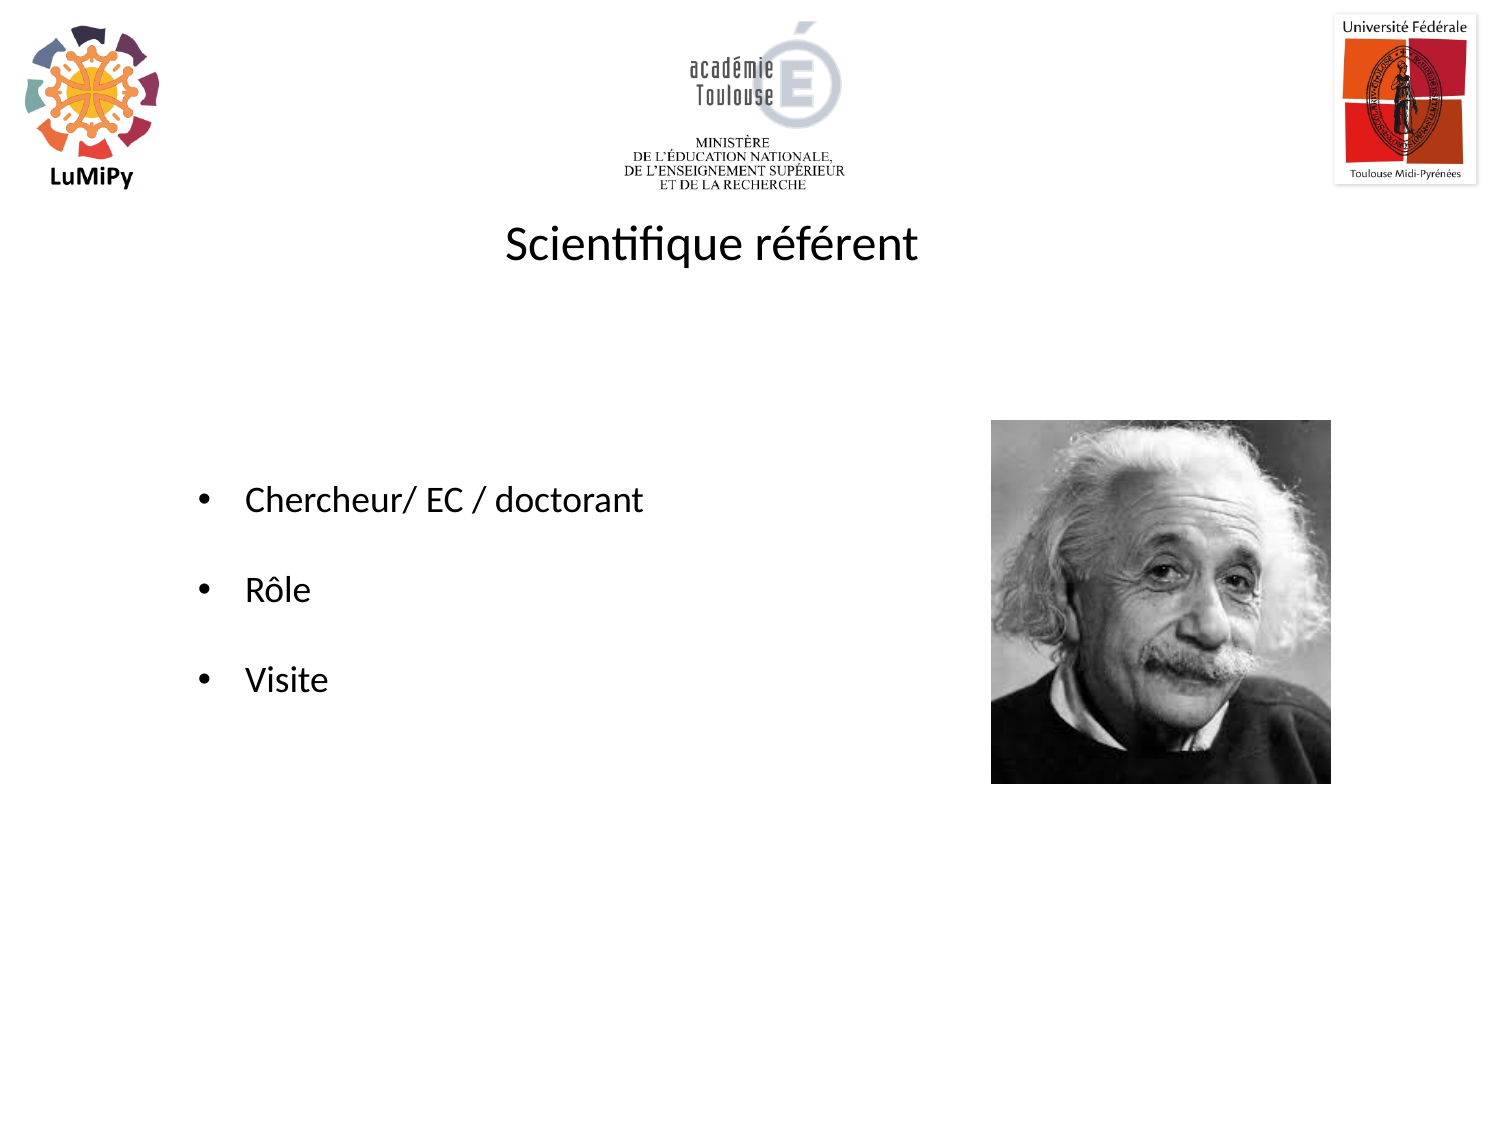

Scientifique référent
Chercheur/ EC / doctorant
Rôle
Visite